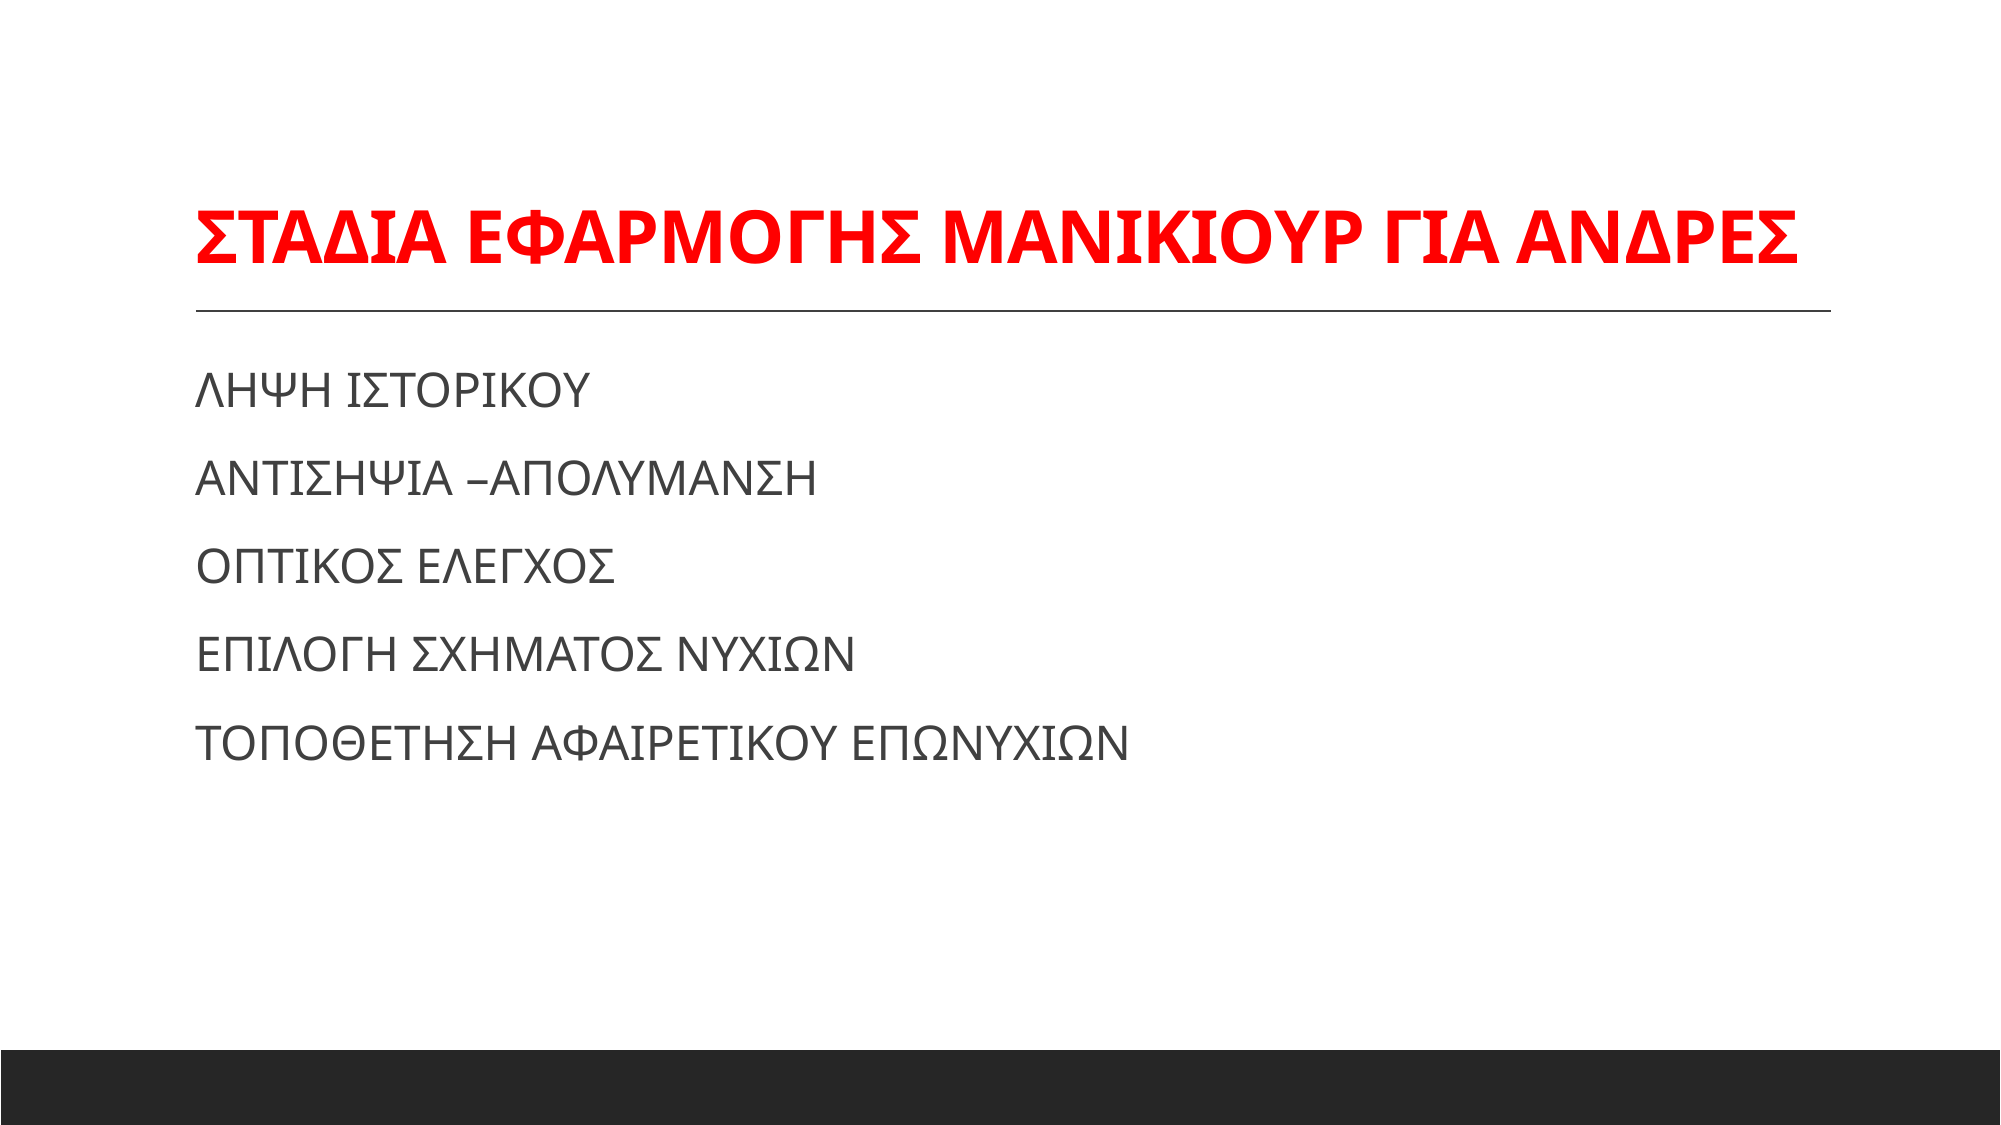

# ΣΤΑΔΙΑ ΕΦΑΡΜΟΓΗΣ ΜΑΝΙΚΙΟΥΡ ΓΙΑ ΑΝΔΡΕΣ
ΛΗΨΗ ΙΣΤΟΡΙΚΟΥ
ΑΝΤΙΣΗΨΙΑ –ΑΠΟΛΥΜΑΝΣΗ
ΟΠΤΙΚΟΣ ΕΛΕΓΧΟΣ
ΕΠΙΛΟΓΗ ΣΧΗΜΑΤΟΣ ΝΥΧΙΩΝ
ΤΟΠΟΘΕΤΗΣΗ ΑΦΑΙΡΕΤΙΚΟΥ ΕΠΩΝΥΧΙΩΝ